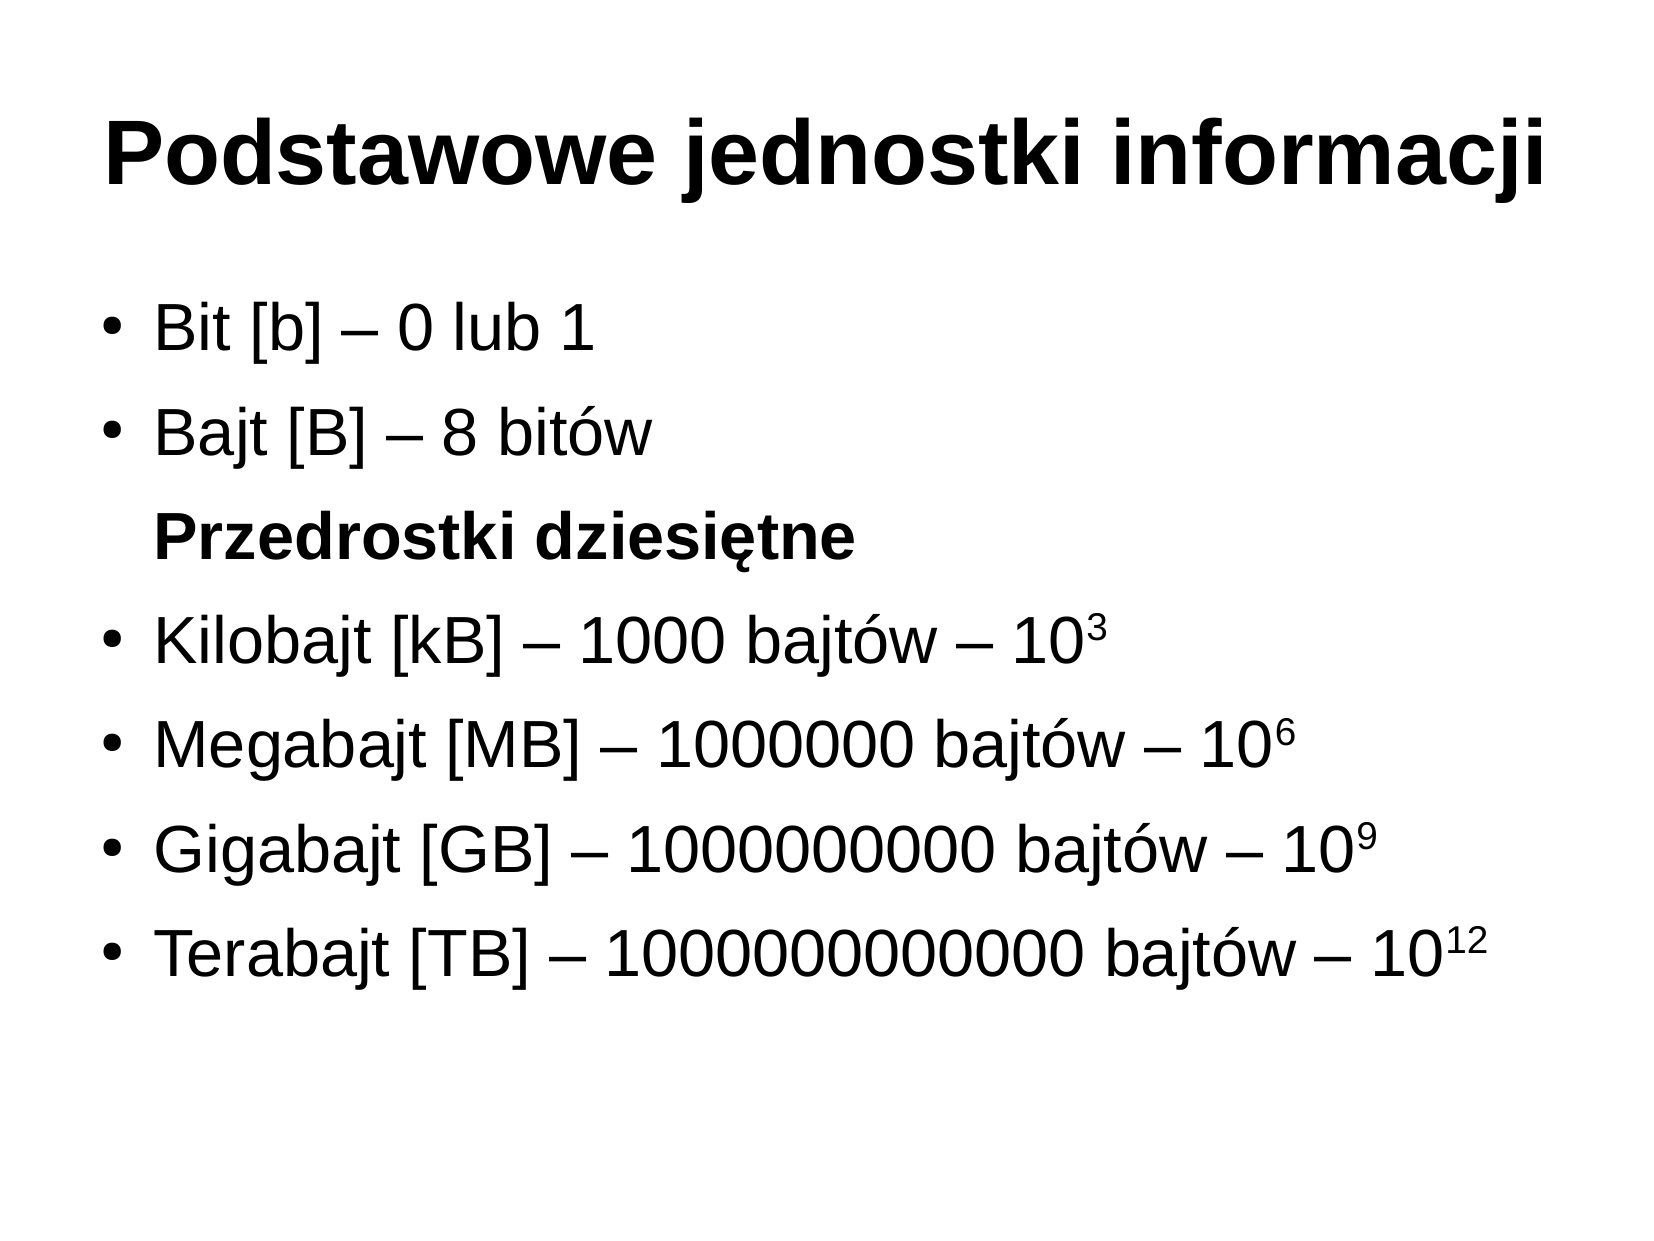

# Podstawowe jednostki informacji
Bit [b] – 0 lub 1
Bajt [B] – 8 bitów
Przedrostki dziesiętne
Kilobajt [kB] – 1000 bajtów – 103
Megabajt [MB] – 1000000 bajtów – 106
Gigabajt [GB] – 1000000000 bajtów – 109
Terabajt [TB] – 1000000000000 bajtów – 1012